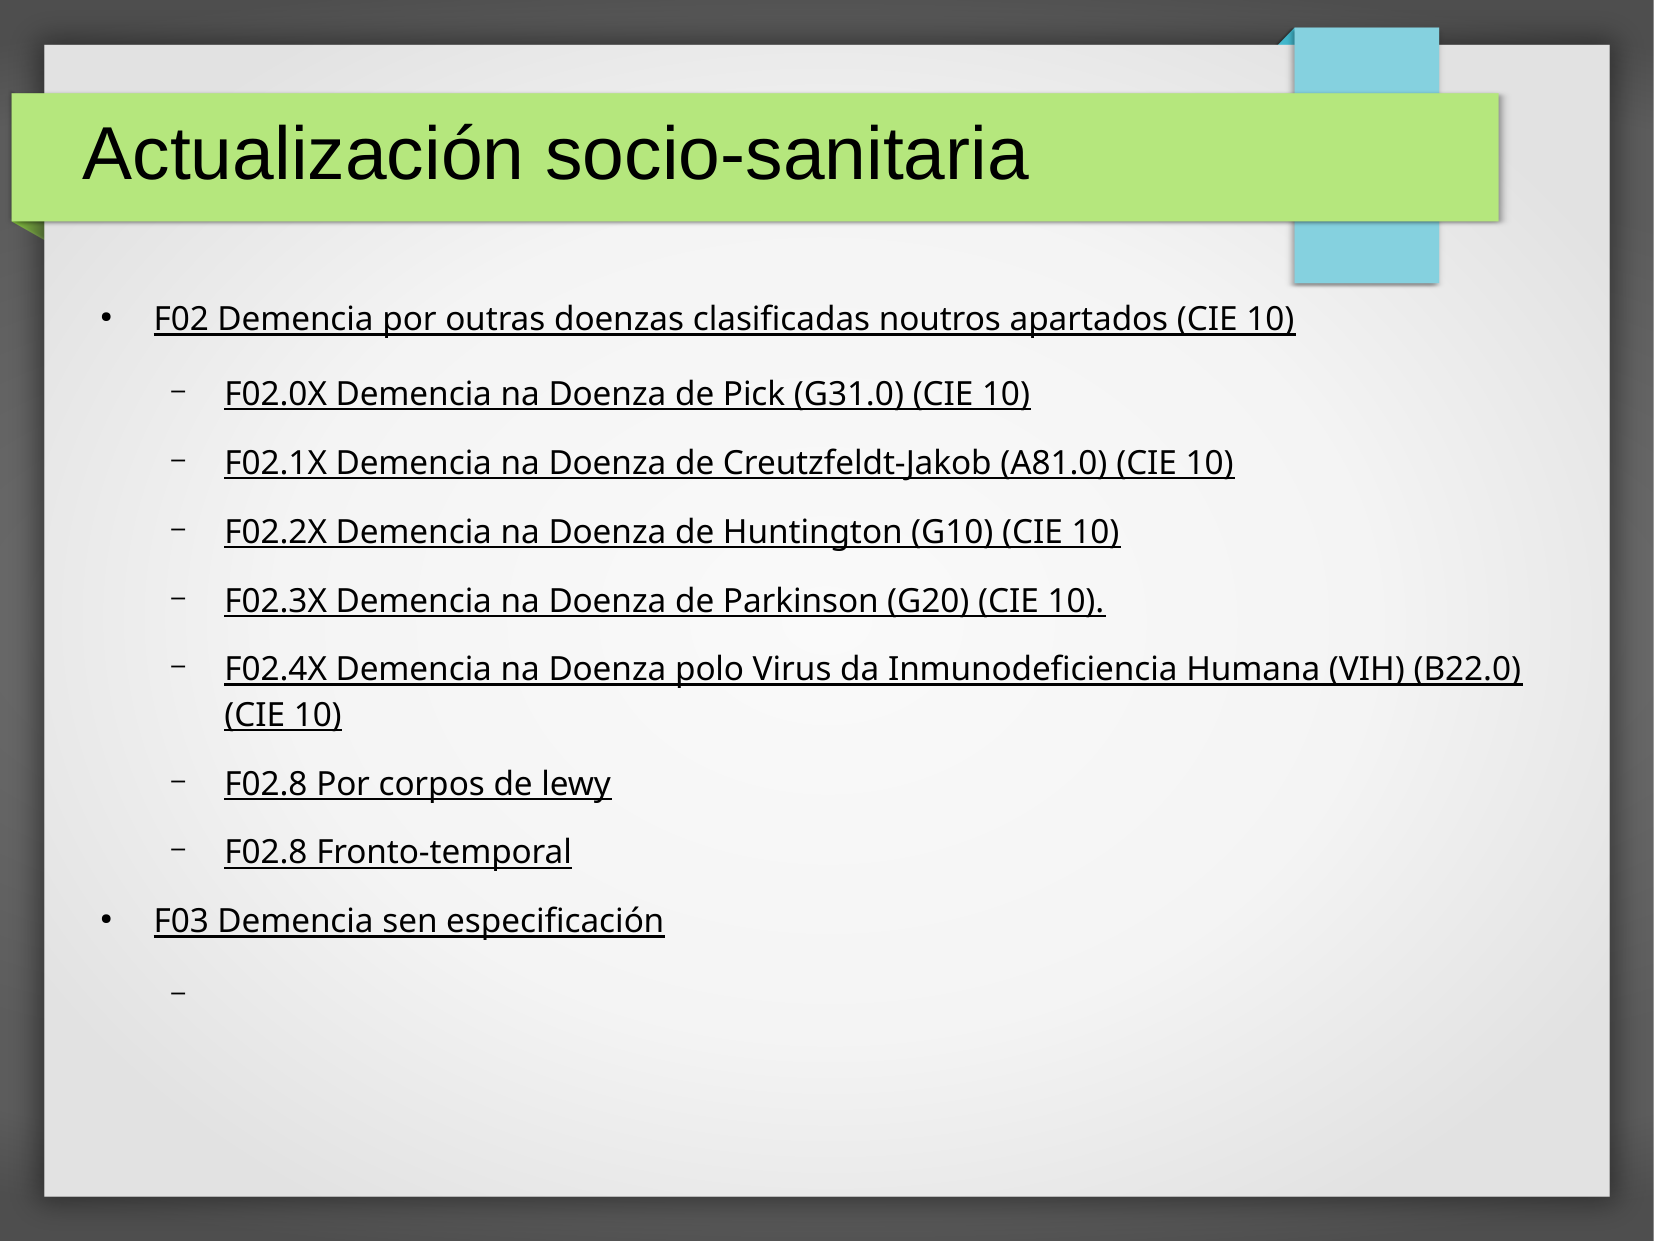

# Actualización socio-sanitaria
F02 Demencia por outras doenzas clasificadas noutros apartados (CIE 10)
F02.0X Demencia na Doenza de Pick (G31.0) (CIE 10)
F02.1X Demencia na Doenza de Creutzfeldt-Jakob (A81.0) (CIE 10)
F02.2X Demencia na Doenza de Huntington (G10) (CIE 10)
F02.3X Demencia na Doenza de Parkinson (G20) (CIE 10).
F02.4X Demencia na Doenza polo Virus da Inmunodeficiencia Humana (VIH) (B22.0) (CIE 10)
F02.8 Por corpos de lewy
F02.8 Fronto-temporal
F03 Demencia sen especificación